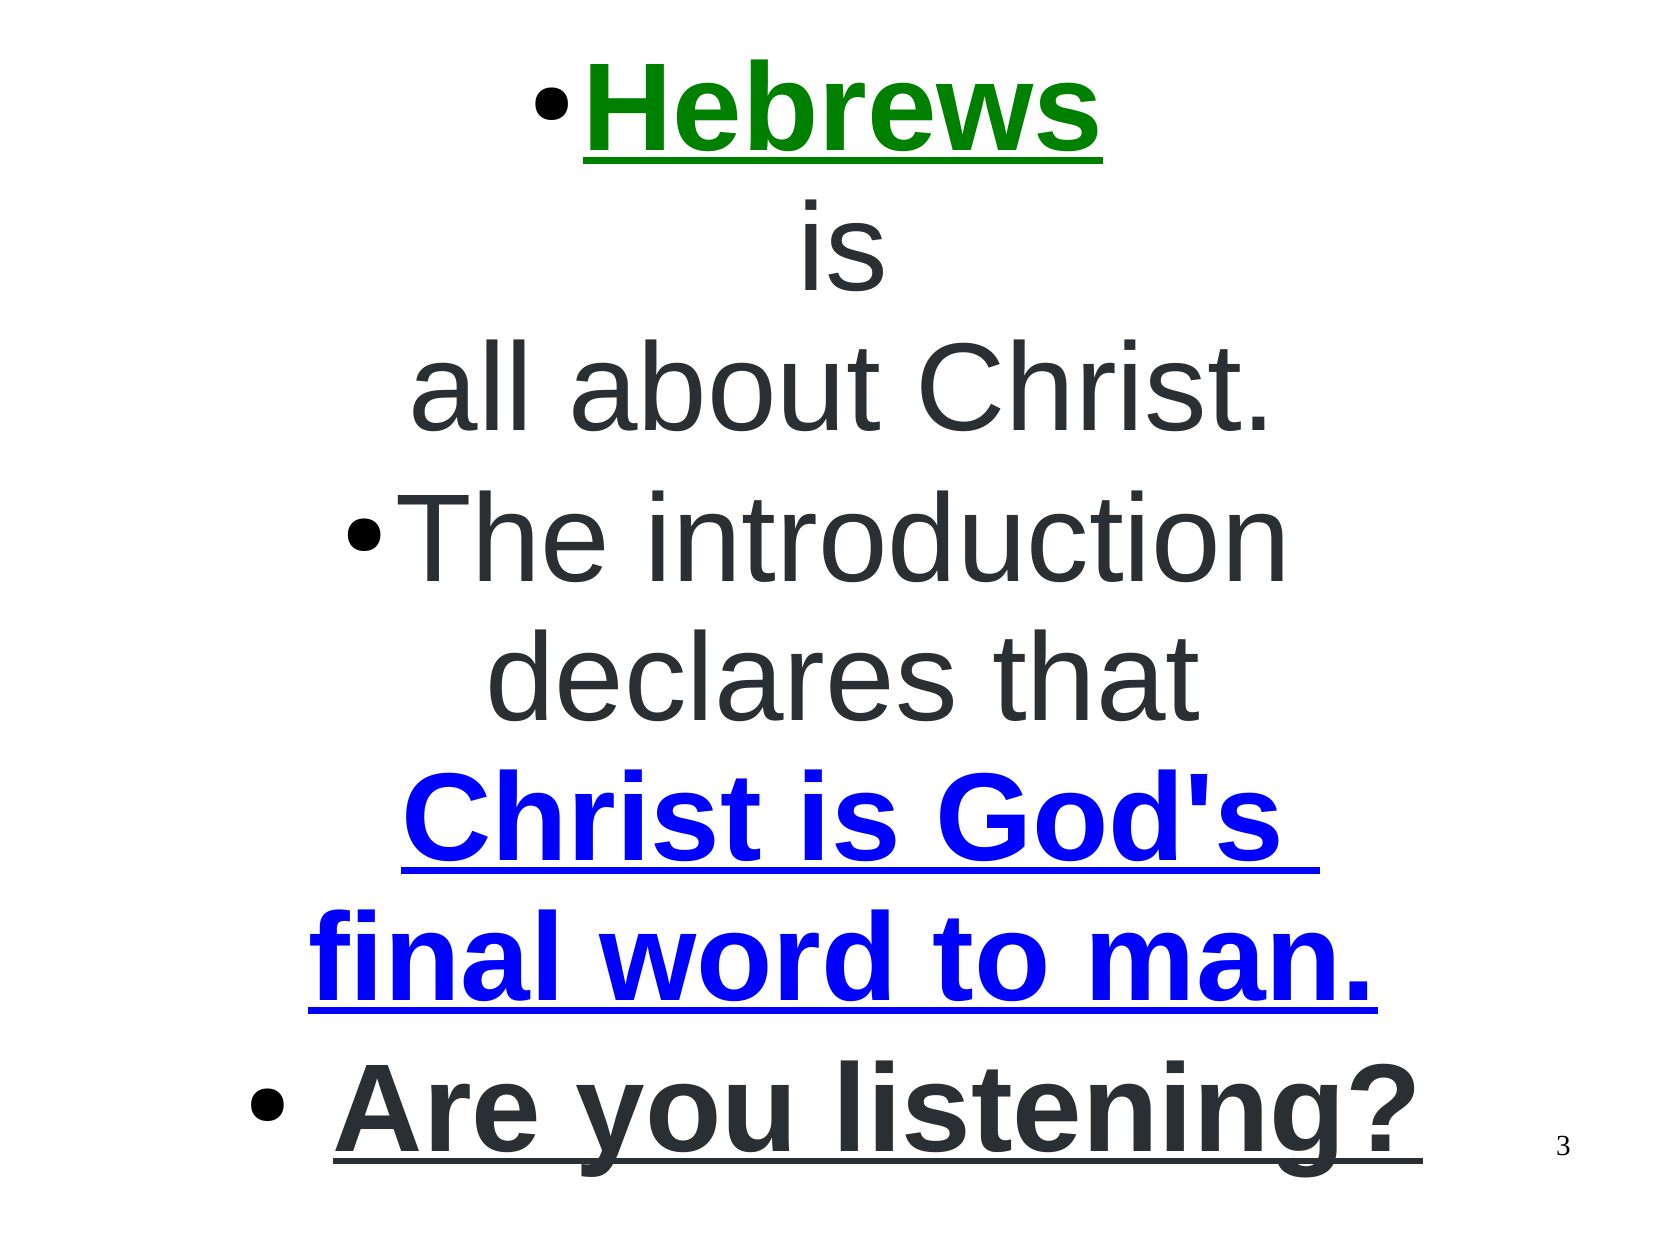

# Hebrews is all about Christ.
The introduction
declares that
Christ is God's
final word to man.
 Are you listening?
3